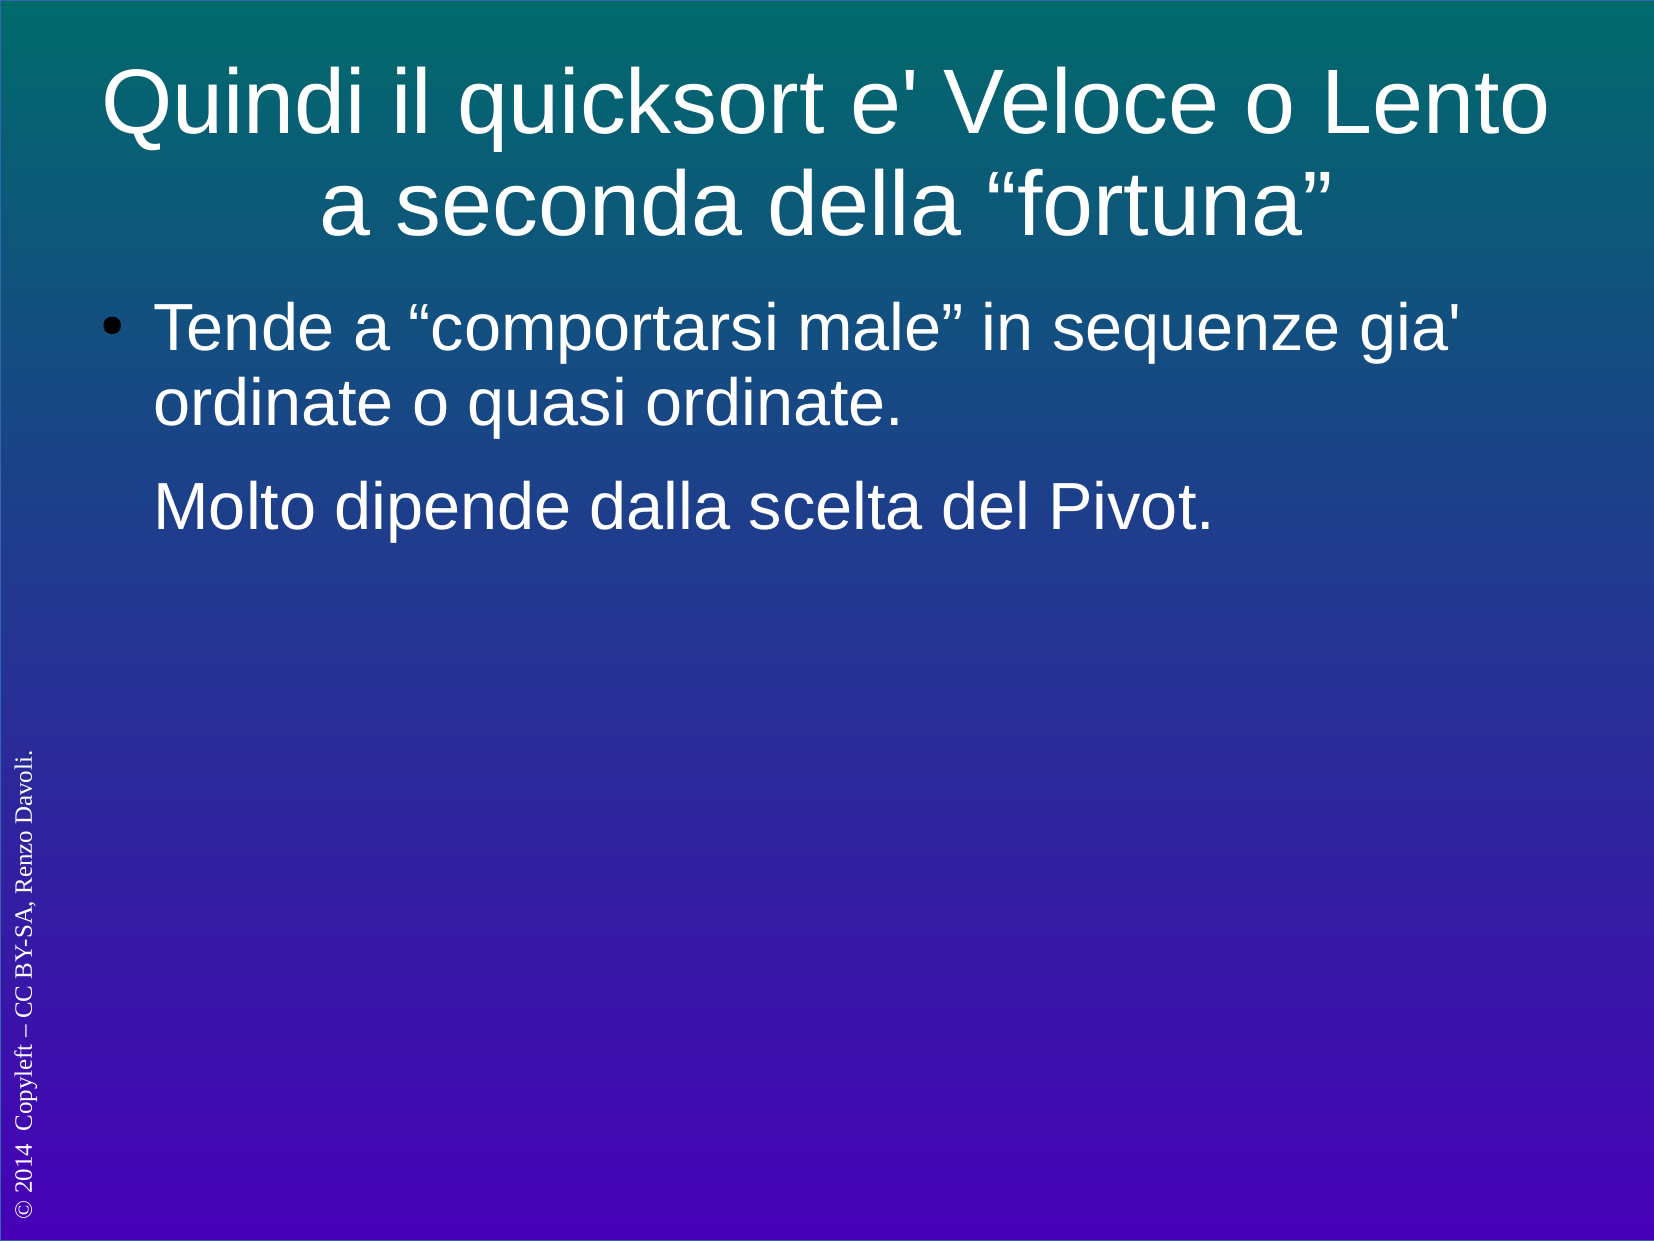

# Quindi il quicksort e' Veloce o Lento a seconda della “fortuna”
Tende a “comportarsi male” in sequenze gia' ordinate o quasi ordinate.
Molto dipende dalla scelta del Pivot.